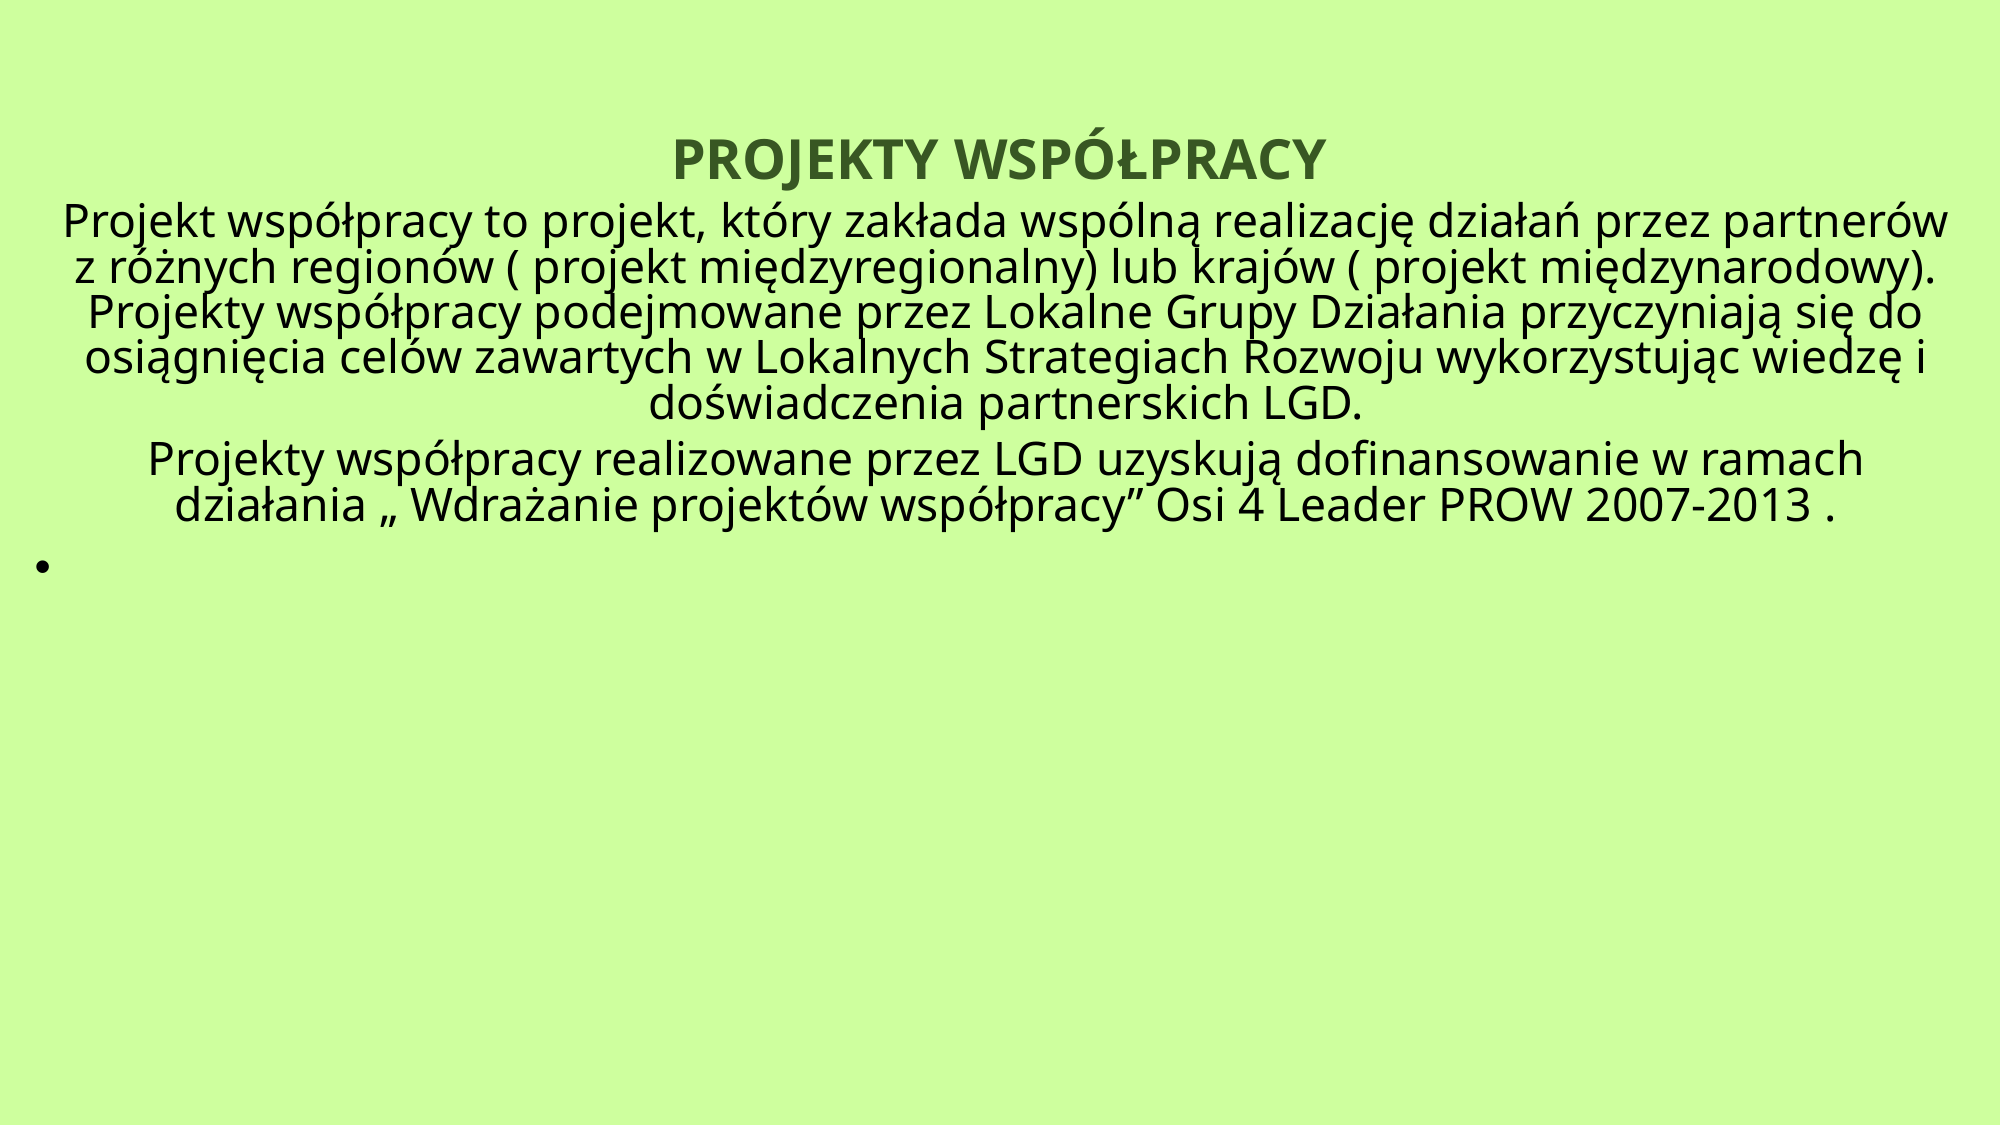

# PROJEKTY WSPÓŁPRACY
Projekt współpracy to projekt, który zakłada wspólną realizację działań przez partnerów z różnych regionów ( projekt międzyregionalny) lub krajów ( projekt międzynarodowy). Projekty współpracy podejmowane przez Lokalne Grupy Działania przyczyniają się do osiągnięcia celów zawartych w Lokalnych Strategiach Rozwoju wykorzystując wiedzę i doświadczenia partnerskich LGD.
Projekty współpracy realizowane przez LGD uzyskują dofinansowanie w ramach działania „ Wdrażanie projektów współpracy” Osi 4 Leader PROW 2007-2013 .